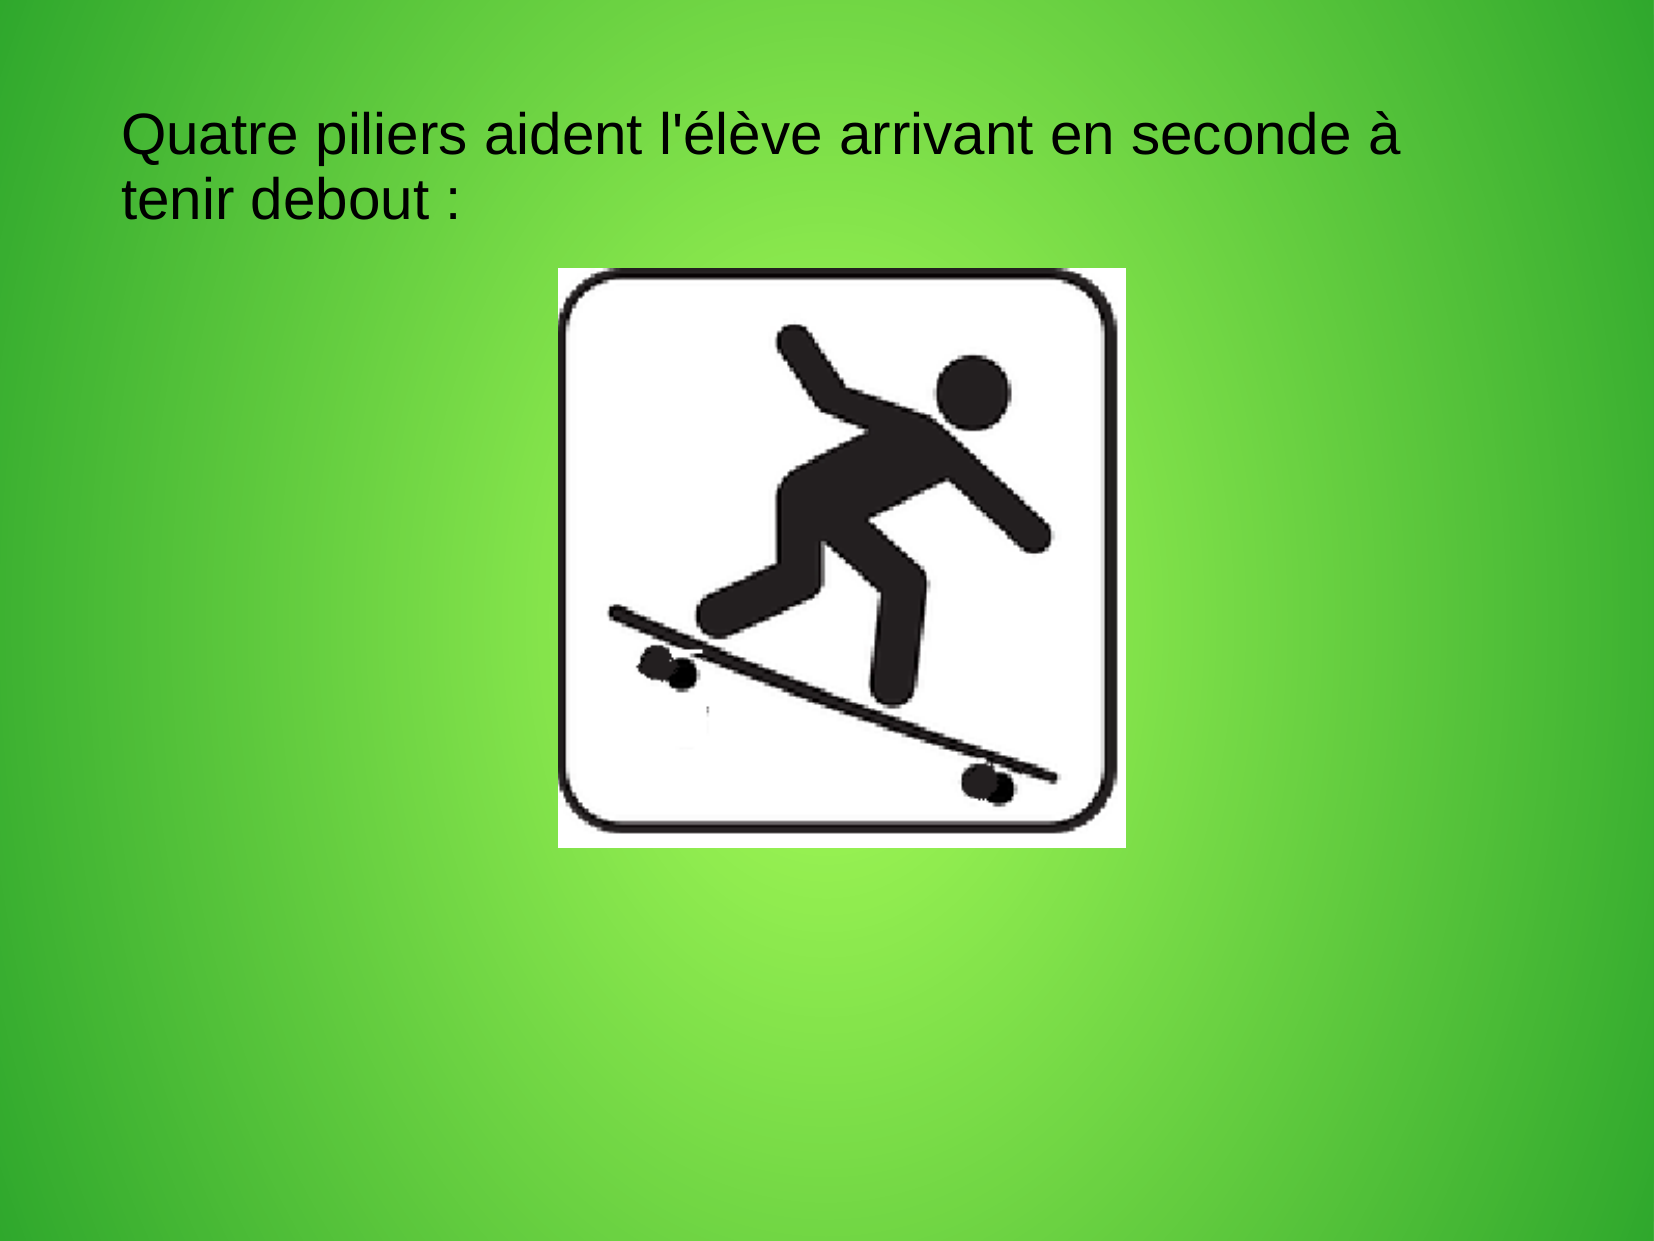

Quatre piliers aident l'élève arrivant en seconde à tenir debout :